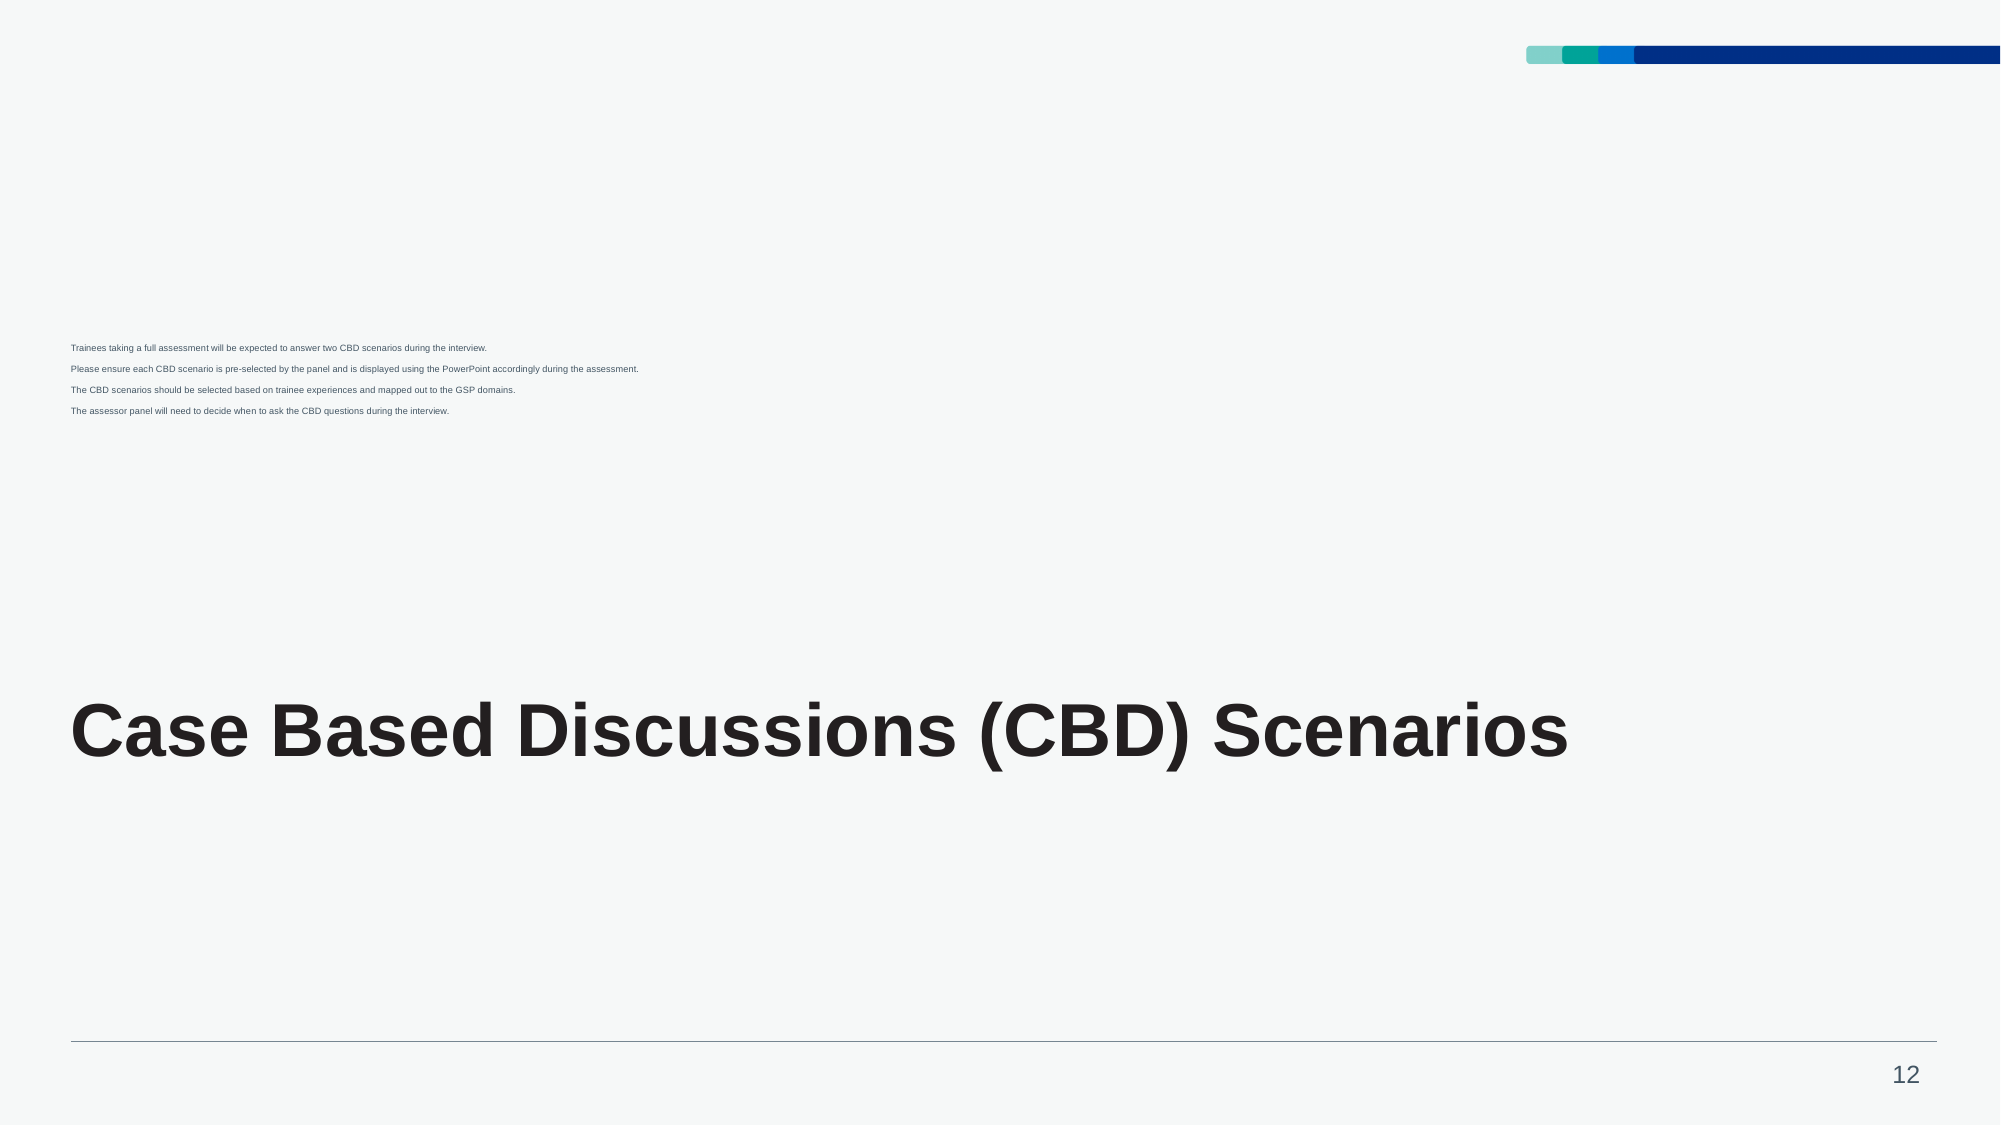

Trainees taking a full assessment will be expected to answer two CBD scenarios during the interview.
Please ensure each CBD scenario is pre-selected by the panel and is displayed using the PowerPoint accordingly during the assessment.
The CBD scenarios should be selected based on trainee experiences and mapped out to the GSP domains.
The assessor panel will need to decide when to ask the CBD questions during the interview.
# Case Based Discussions (CBD) Scenarios